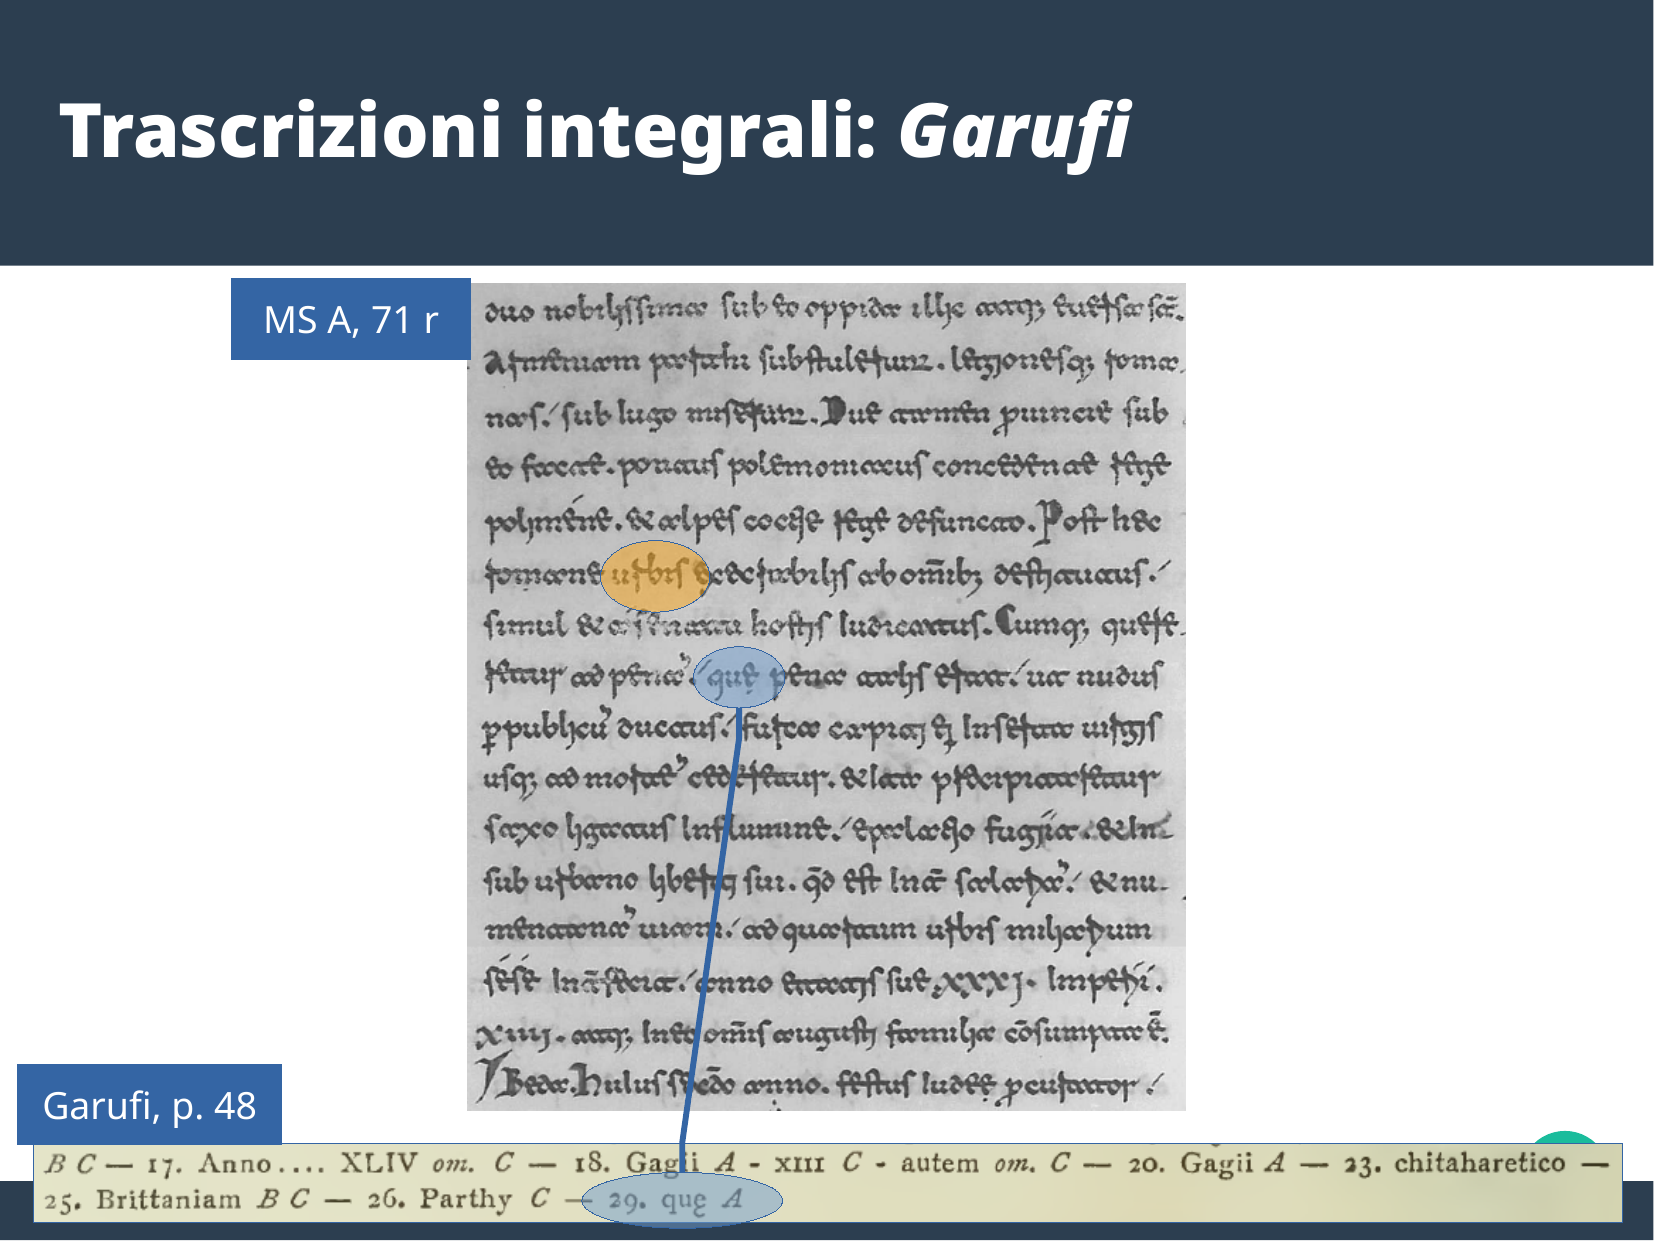

# Trascrizioni integrali: Garufi
MS A, 71 r
Garufi, p. 48
27